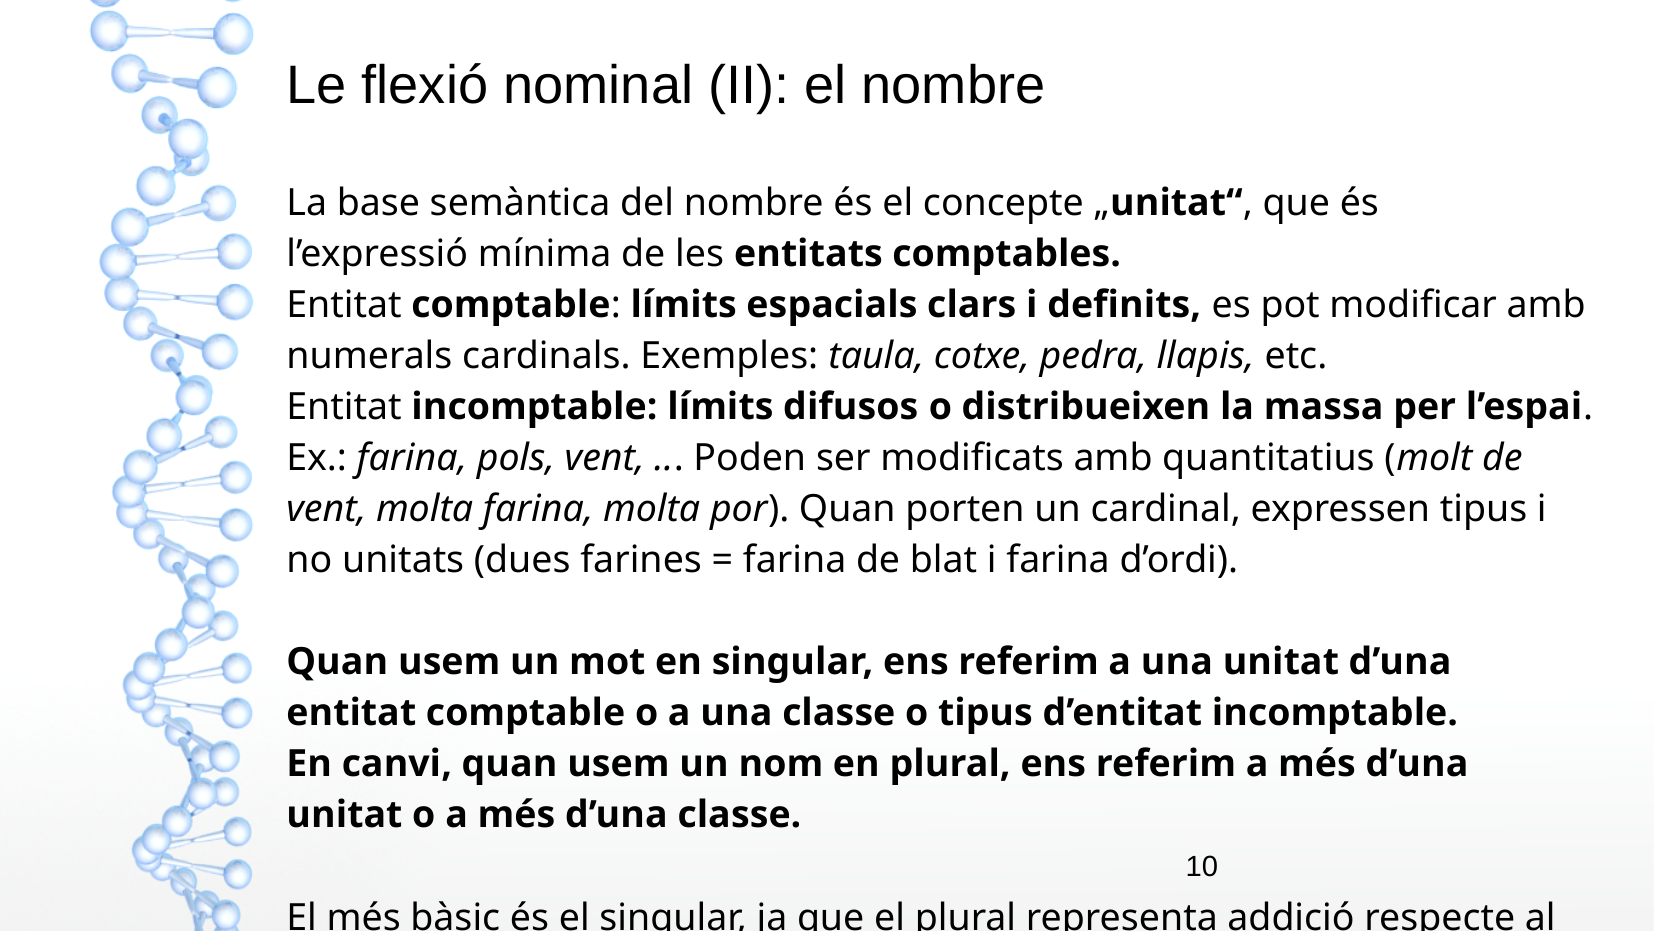

Le flexió nominal (II): el nombre
La base semàntica del nombre és el concepte „unitat“, que és
l’expressió mínima de les entitats comptables.
Entitat comptable: límits espacials clars i definits, es pot modificar amb
numerals cardinals. Exemples: taula, cotxe, pedra, llapis, etc.
Entitat incomptable: límits difusos o distribueixen la massa per l’espai.
Ex.: farina, pols, vent, ... Poden ser modificats amb quantitatius (molt de
vent, molta farina, molta por). Quan porten un cardinal, expressen tipus i
no unitats (dues farines = farina de blat i farina d’ordi).
Quan usem un mot en singular, ens referim a una unitat d’una
entitat comptable o a una classe o tipus d’entitat incomptable.
En canvi, quan usem un nom en plural, ens referim a més d’una
unitat o a més d’una classe.
El més bàsic és el singular, ja que el plural representa addició respecte al
singular.